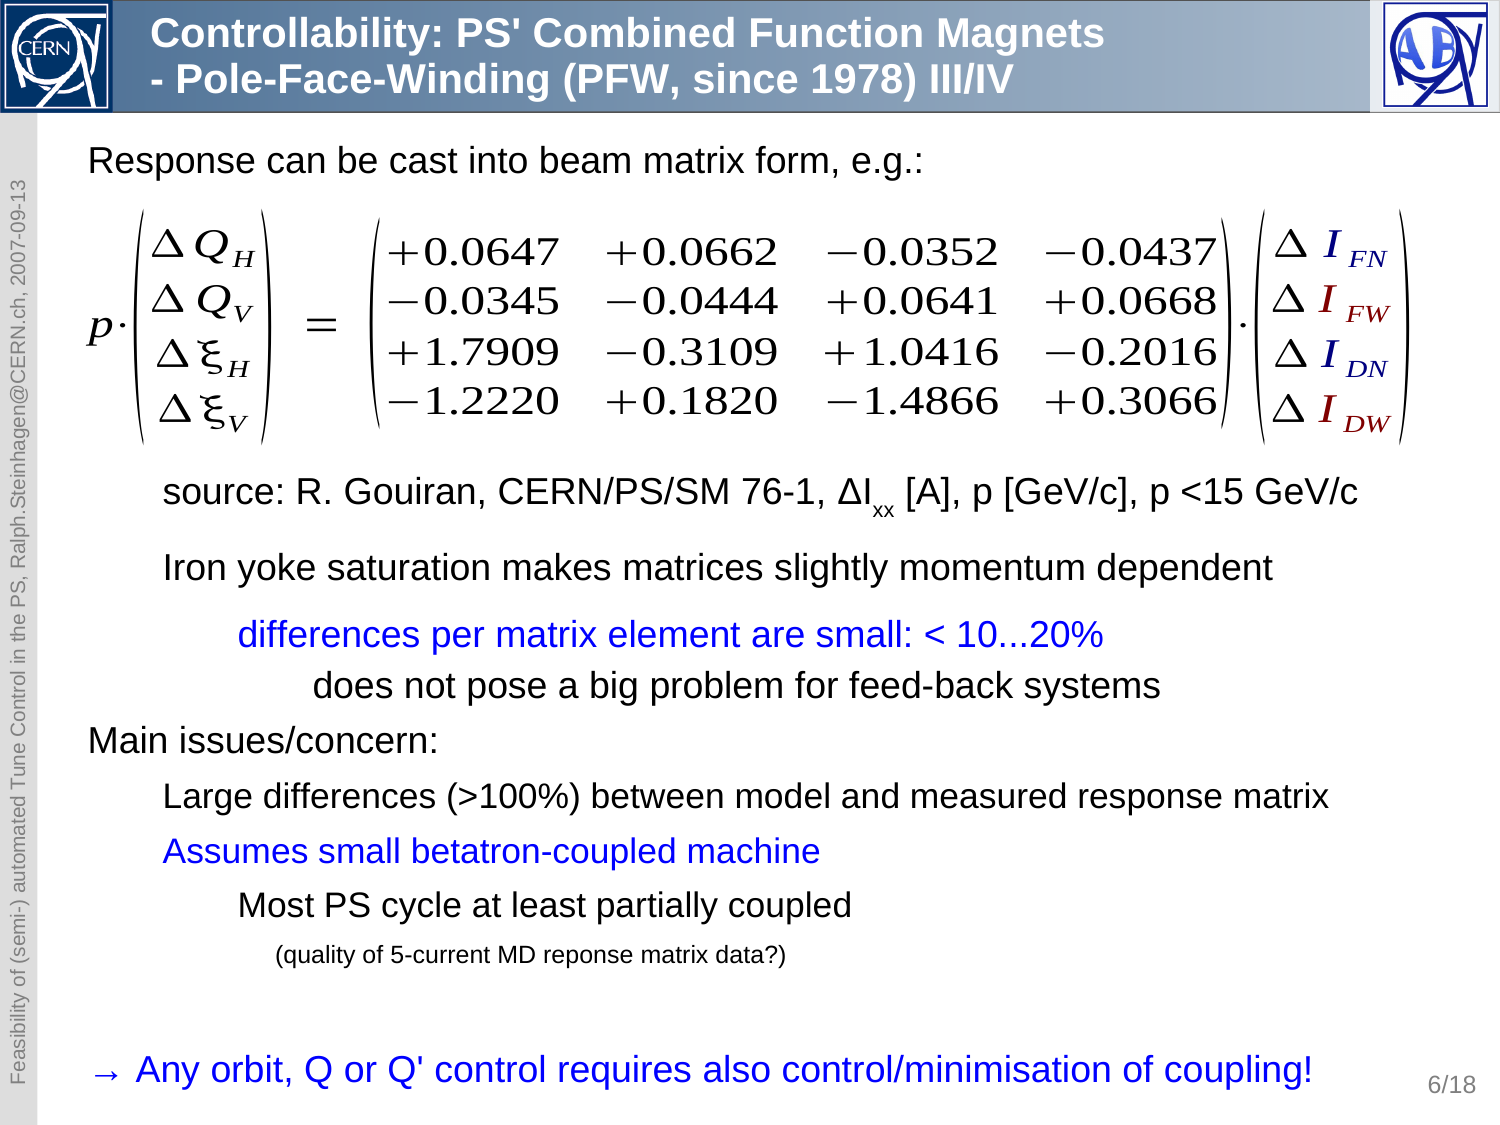

# Controllability: PS' Combined Function Magnets - Pole-Face-Winding (PFW, since 1978) III/IV
Response can be cast into beam matrix form, e.g.:
source: R. Gouiran, CERN/PS/SM 76-1, ΔIxx [A], p [GeV/c], p <15 GeV/c
Iron yoke saturation makes matrices slightly momentum dependent
differences per matrix element are small: < 10...20%
does not pose a big problem for feed-back systems
Main issues/concern:
Large differences (>100%) between model and measured response matrix
Assumes small betatron-coupled machine
Most PS cycle at least partially coupled 			 (quality of 5-current MD reponse matrix data?)
→ Any orbit, Q or Q' control requires also control/minimisation of coupling!